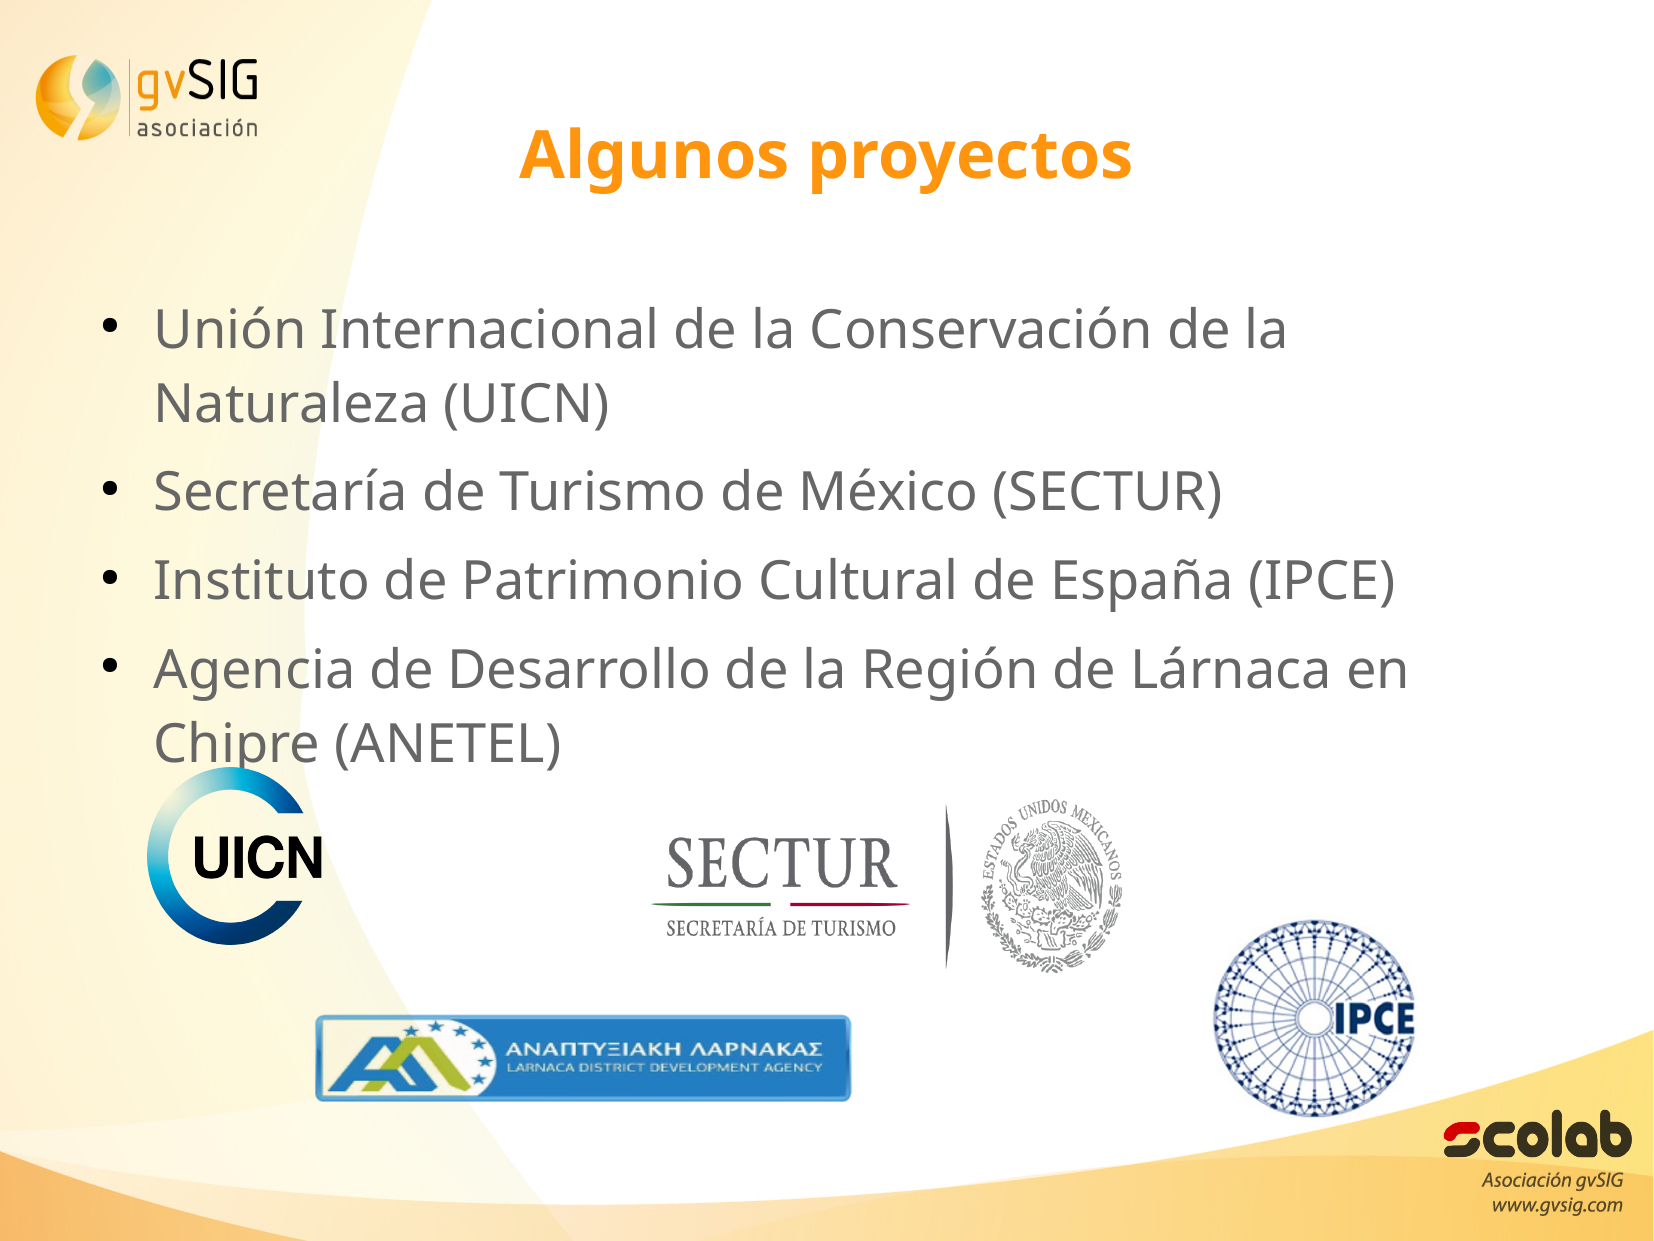

# Algunos proyectos
Unión Internacional de la Conservación de la Naturaleza (UICN)
Secretaría de Turismo de México (SECTUR)
Instituto de Patrimonio Cultural de España (IPCE)
Agencia de Desarrollo de la Región de Lárnaca en Chipre (ANETEL)